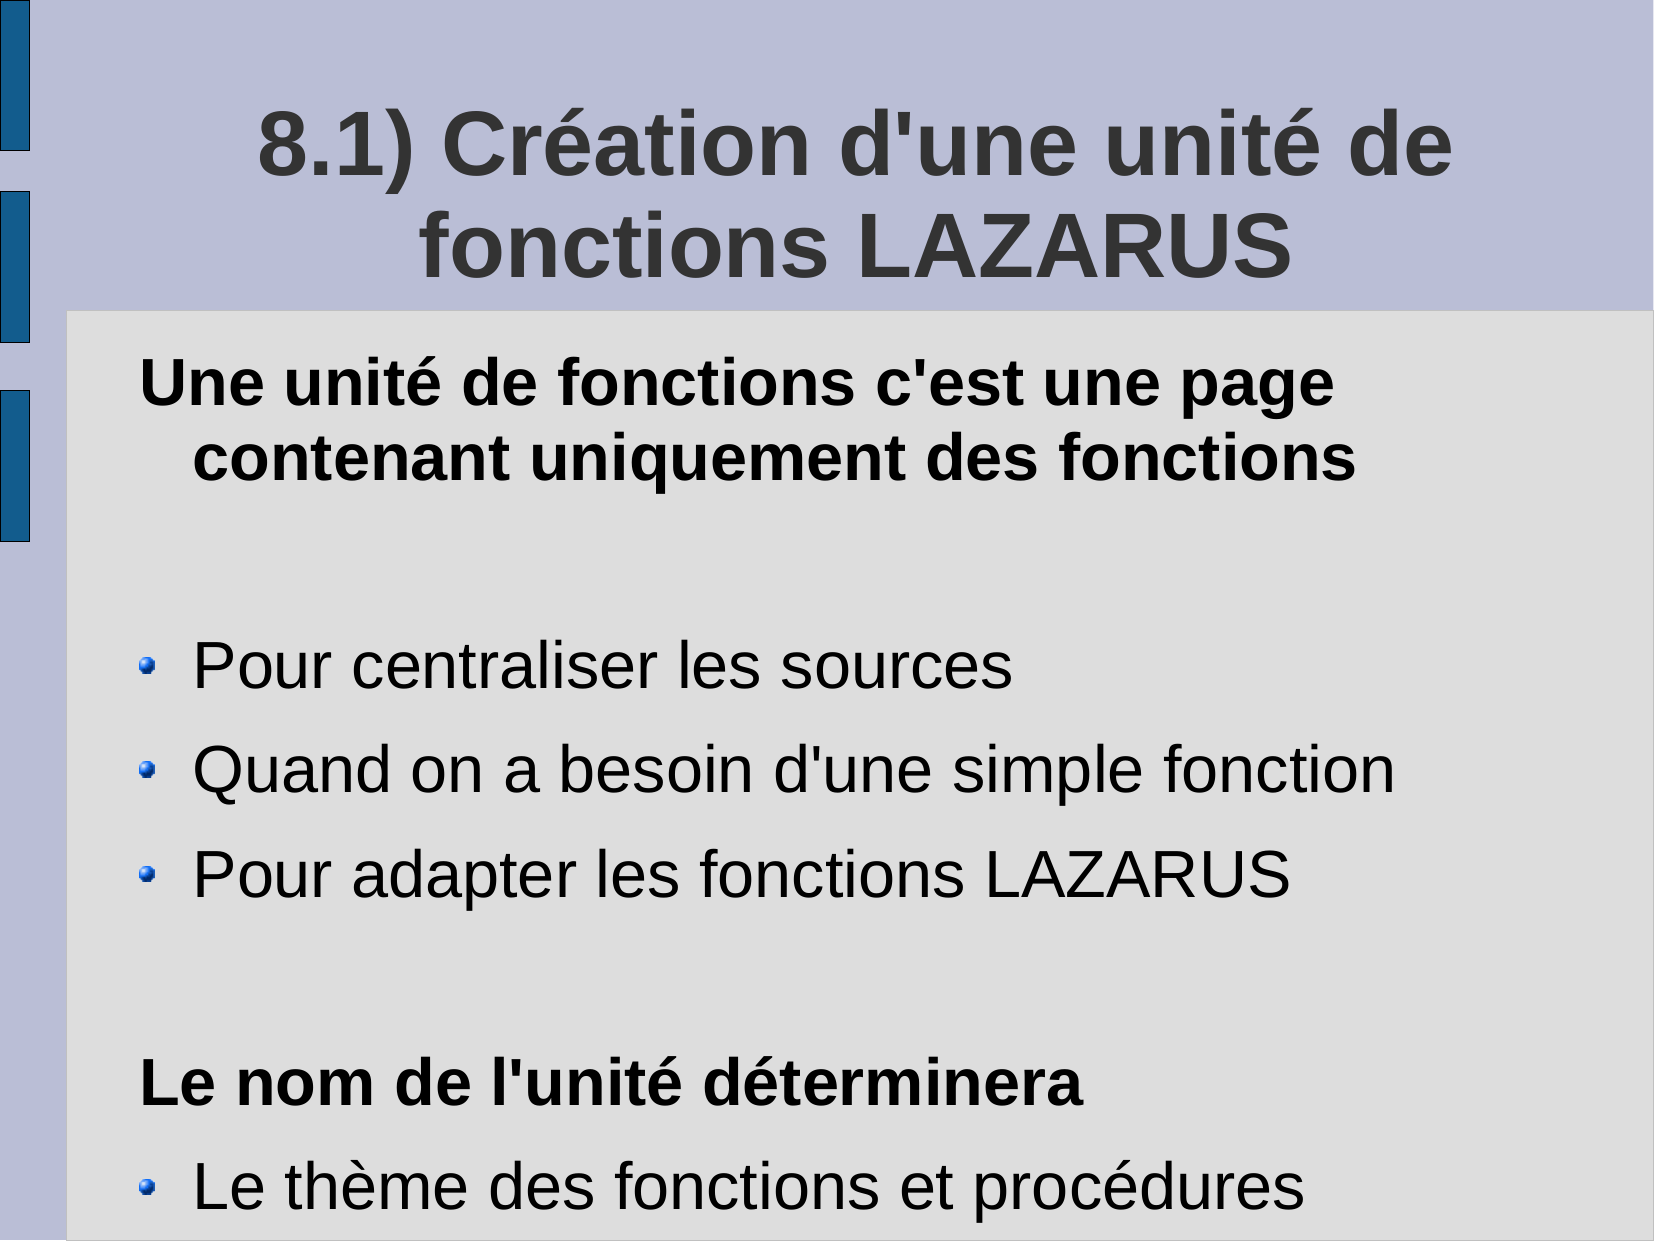

# 8.1) Création d'une unité de fonctions LAZARUS
Une unité de fonctions c'est une page contenant uniquement des fonctions
Pour centraliser les sources
Quand on a besoin d'une simple fonction
Pour adapter les fonctions LAZARUS
Le nom de l'unité déterminera
Le thème des fonctions et procédures